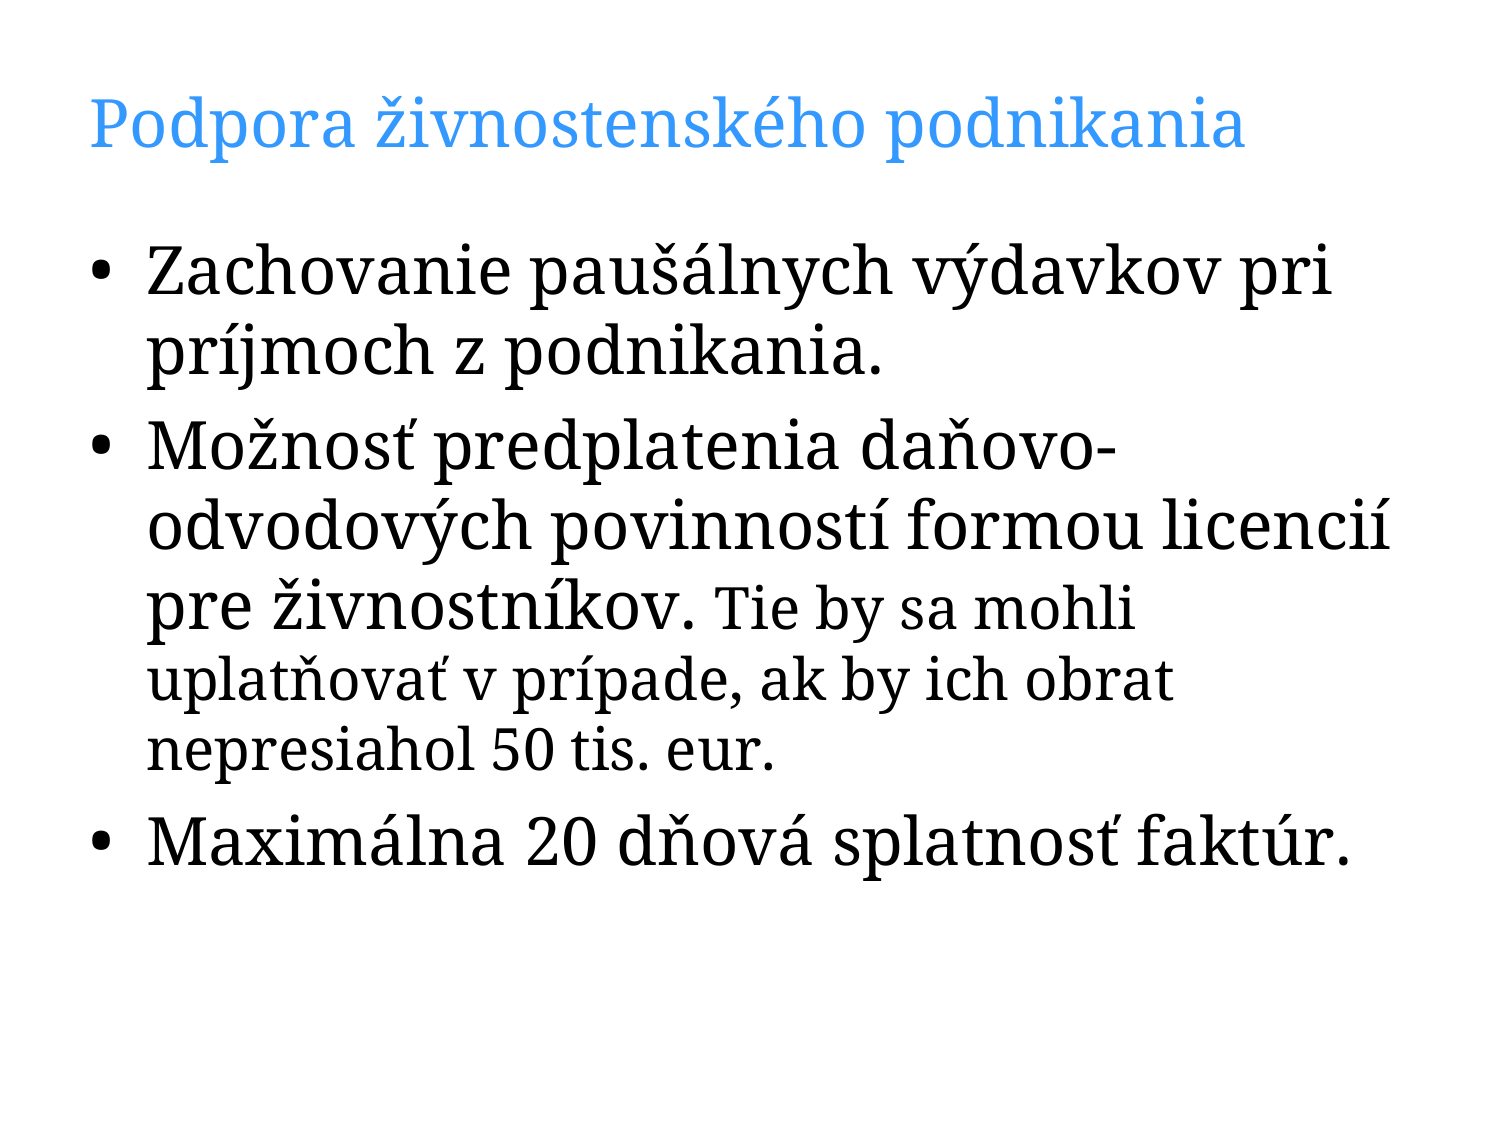

# Podpora živnostenského podnikania
Zachovanie paušálnych výdavkov pri príjmoch z podnikania.
Možnosť predplatenia daňovo-odvodových povinností formou licencií pre živnostníkov. Tie by sa mohli uplatňovať v prípade, ak by ich obrat nepresiahol 50 tis. eur.
Maximálna 20 dňová splatnosť faktúr.